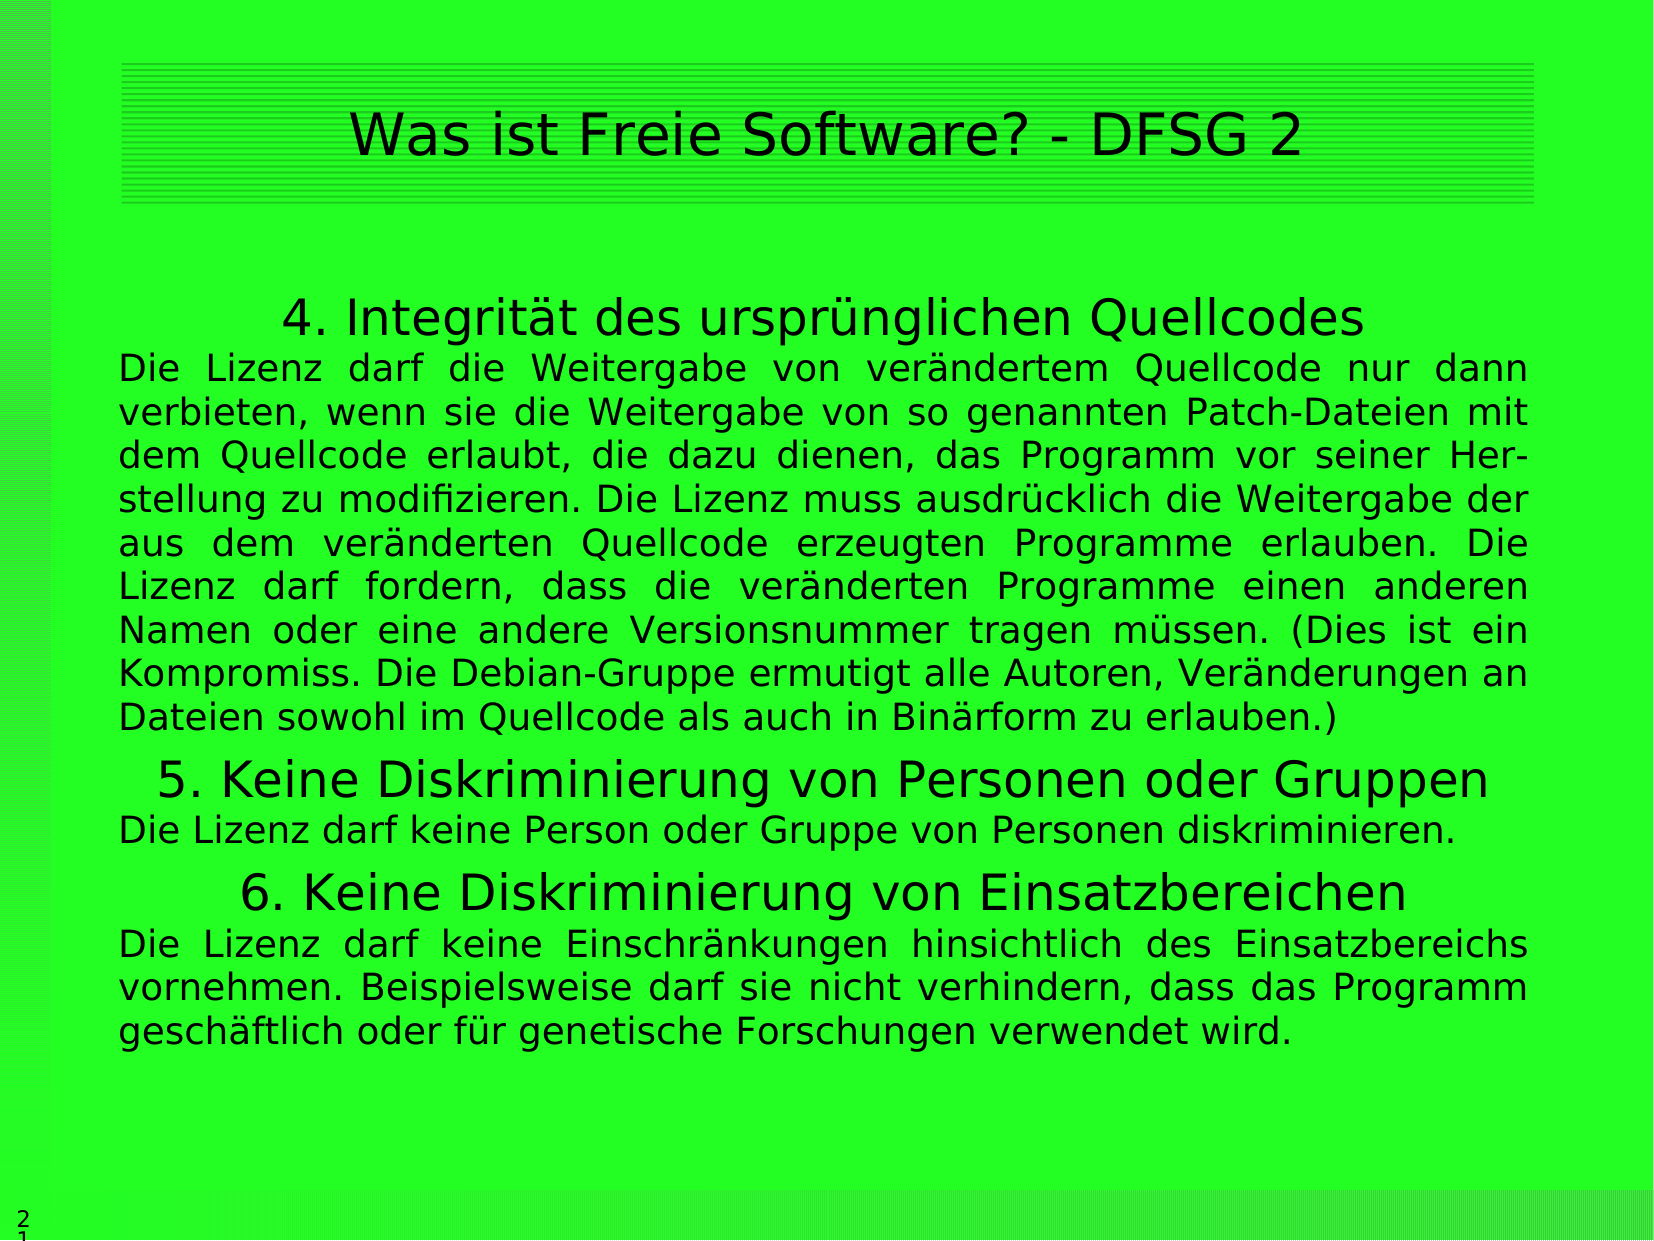

# Was ist Freie Software? - DFSG 2
4. Integrität des ursprünglichen Quellcodes
Die Lizenz darf die Weitergabe von verändertem Quellcode nur dann verbieten, wenn sie die Weitergabe von so genannten Patch-Dateien mit dem Quellcode erlaubt, die dazu dienen, das Programm vor seiner Her-stellung zu modifizieren. Die Lizenz muss ausdrücklich die Weitergabe der aus dem veränderten Quellcode erzeugten Programme erlauben. Die Lizenz darf fordern, dass die veränderten Programme einen anderen Namen oder eine andere Versionsnummer tragen müssen. (Dies ist ein Kompromiss. Die Debian-Gruppe ermutigt alle Autoren, Veränderungen an Dateien sowohl im Quellcode als auch in Binärform zu erlauben.)
5. Keine Diskriminierung von Personen oder Gruppen
Die Lizenz darf keine Person oder Gruppe von Personen diskriminieren.
6. Keine Diskriminierung von Einsatzbereichen
Die Lizenz darf keine Einschränkungen hinsichtlich des Einsatzbereichs vornehmen. Beispielsweise darf sie nicht verhindern, dass das Programm geschäftlich oder für genetische Forschungen verwendet wird.